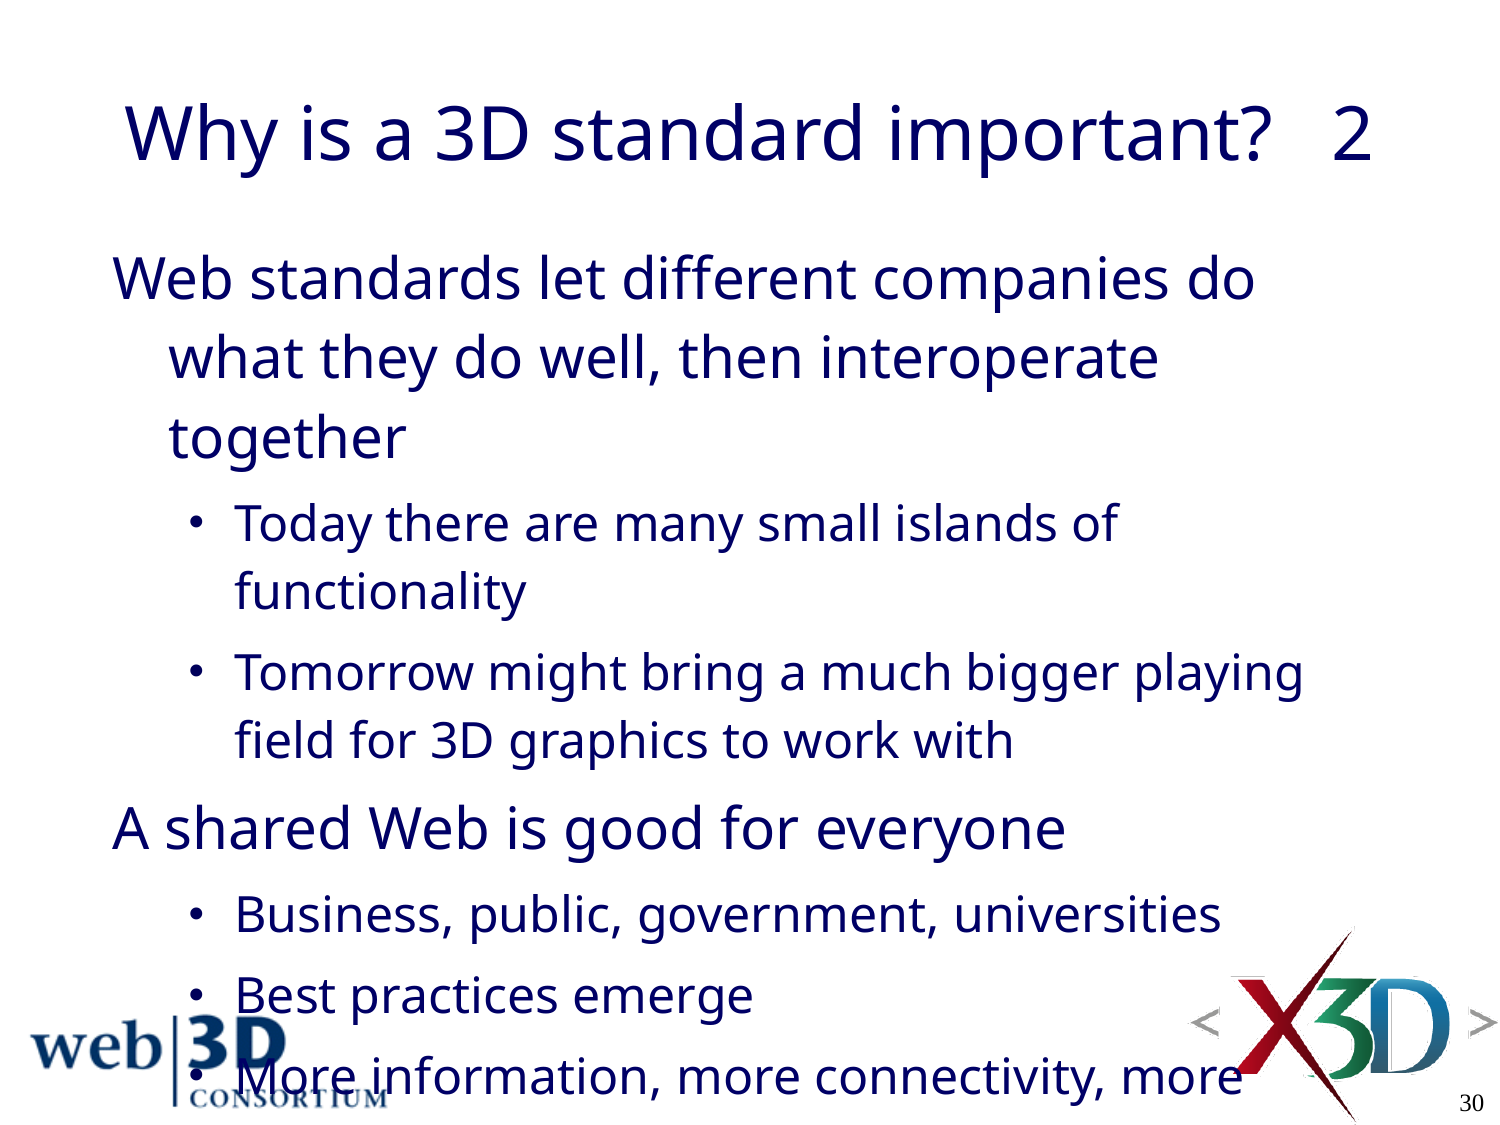

# Why is a 3D standard important? 2
Web standards let different companies do what they do well, then interoperate together
Today there are many small islands of functionality
Tomorrow might bring a much bigger playing field for 3D graphics to work with
A shared Web is good for everyone
Business, public, government, universities
Best practices emerge
More information, more connectivity, more progress
“A rising tide lifts all boats”